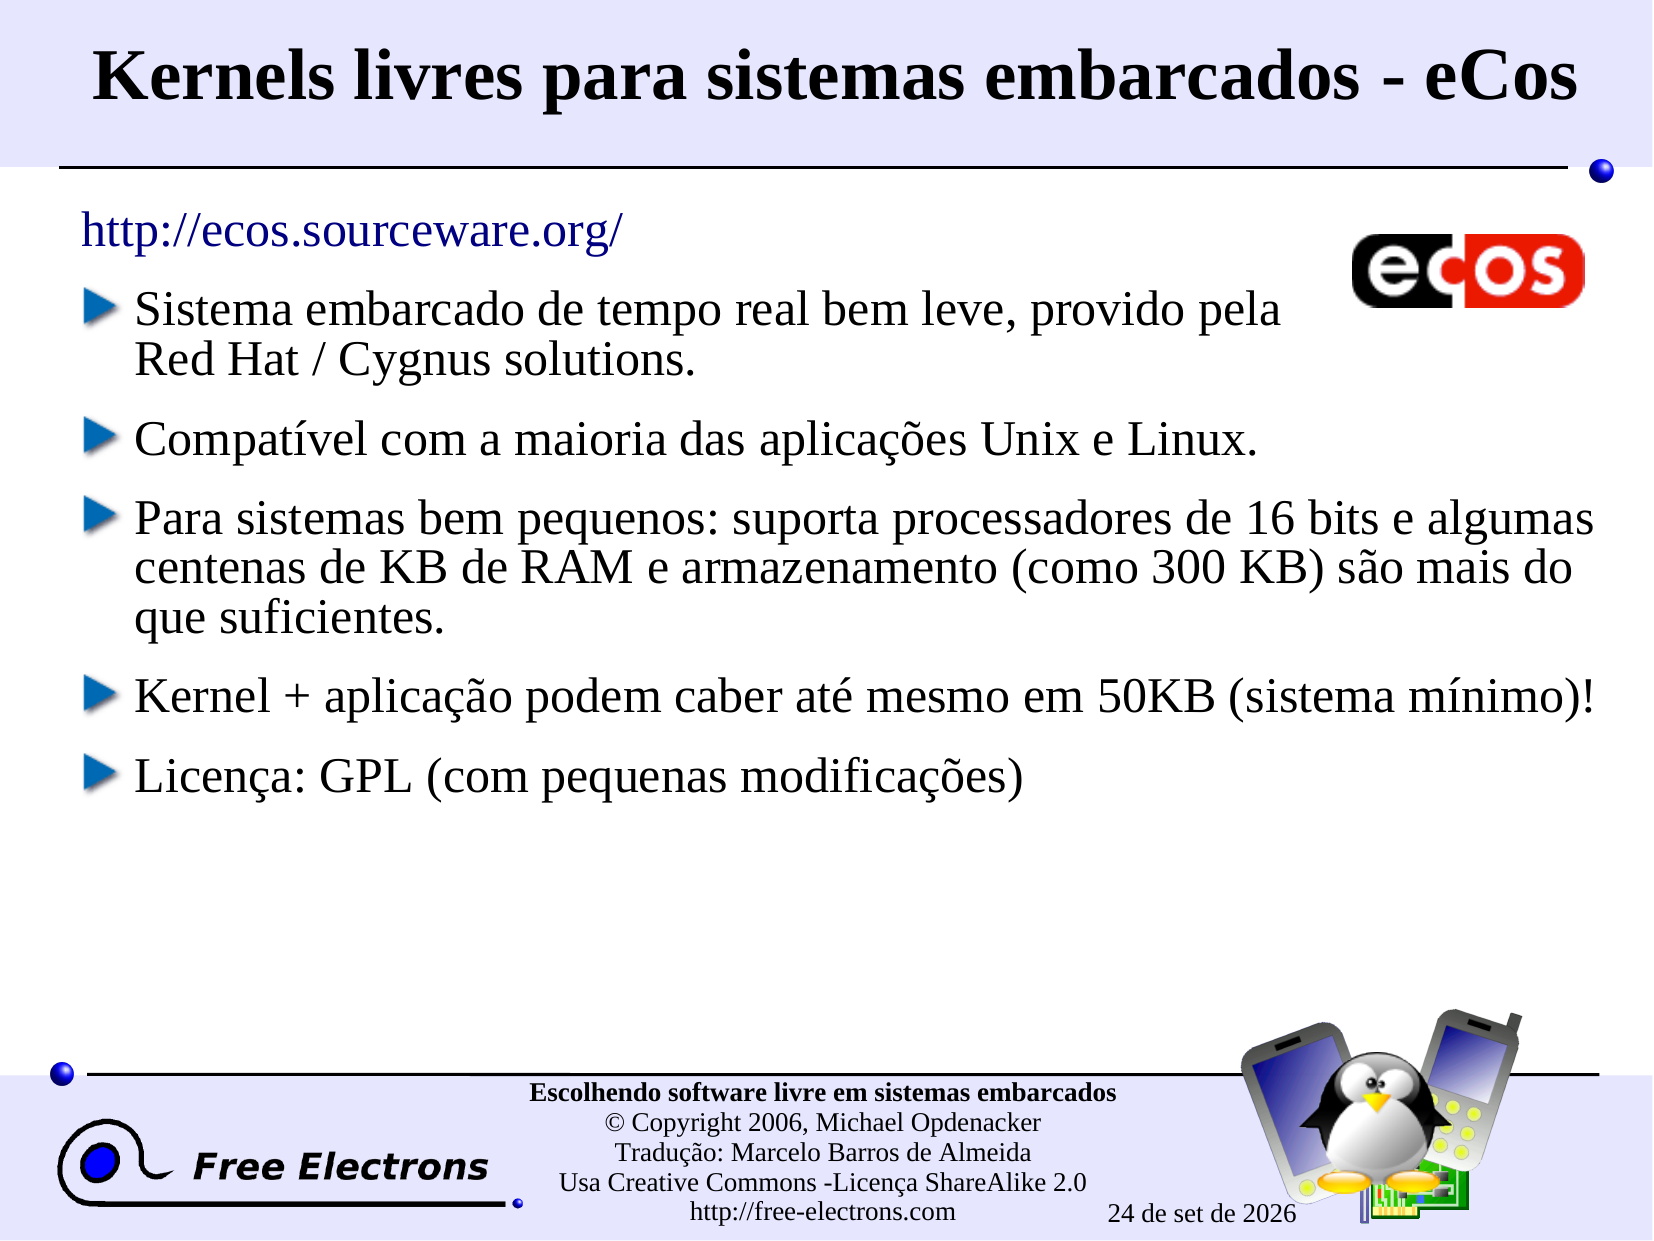

# Kernels livres para sistemas embarcados - eCos
http://ecos.sourceware.org/
Sistema embarcado de tempo real bem leve, provido pela Red Hat / Cygnus solutions.
Compatível com a maioria das aplicações Unix e Linux.
Para sistemas bem pequenos: suporta processadores de 16 bits e algumas centenas de KB de RAM e armazenamento (como 300 KB) são mais do que suficientes.
Kernel + aplicação podem caber até mesmo em 50KB (sistema mínimo)!
Licença: GPL (com pequenas modificações)